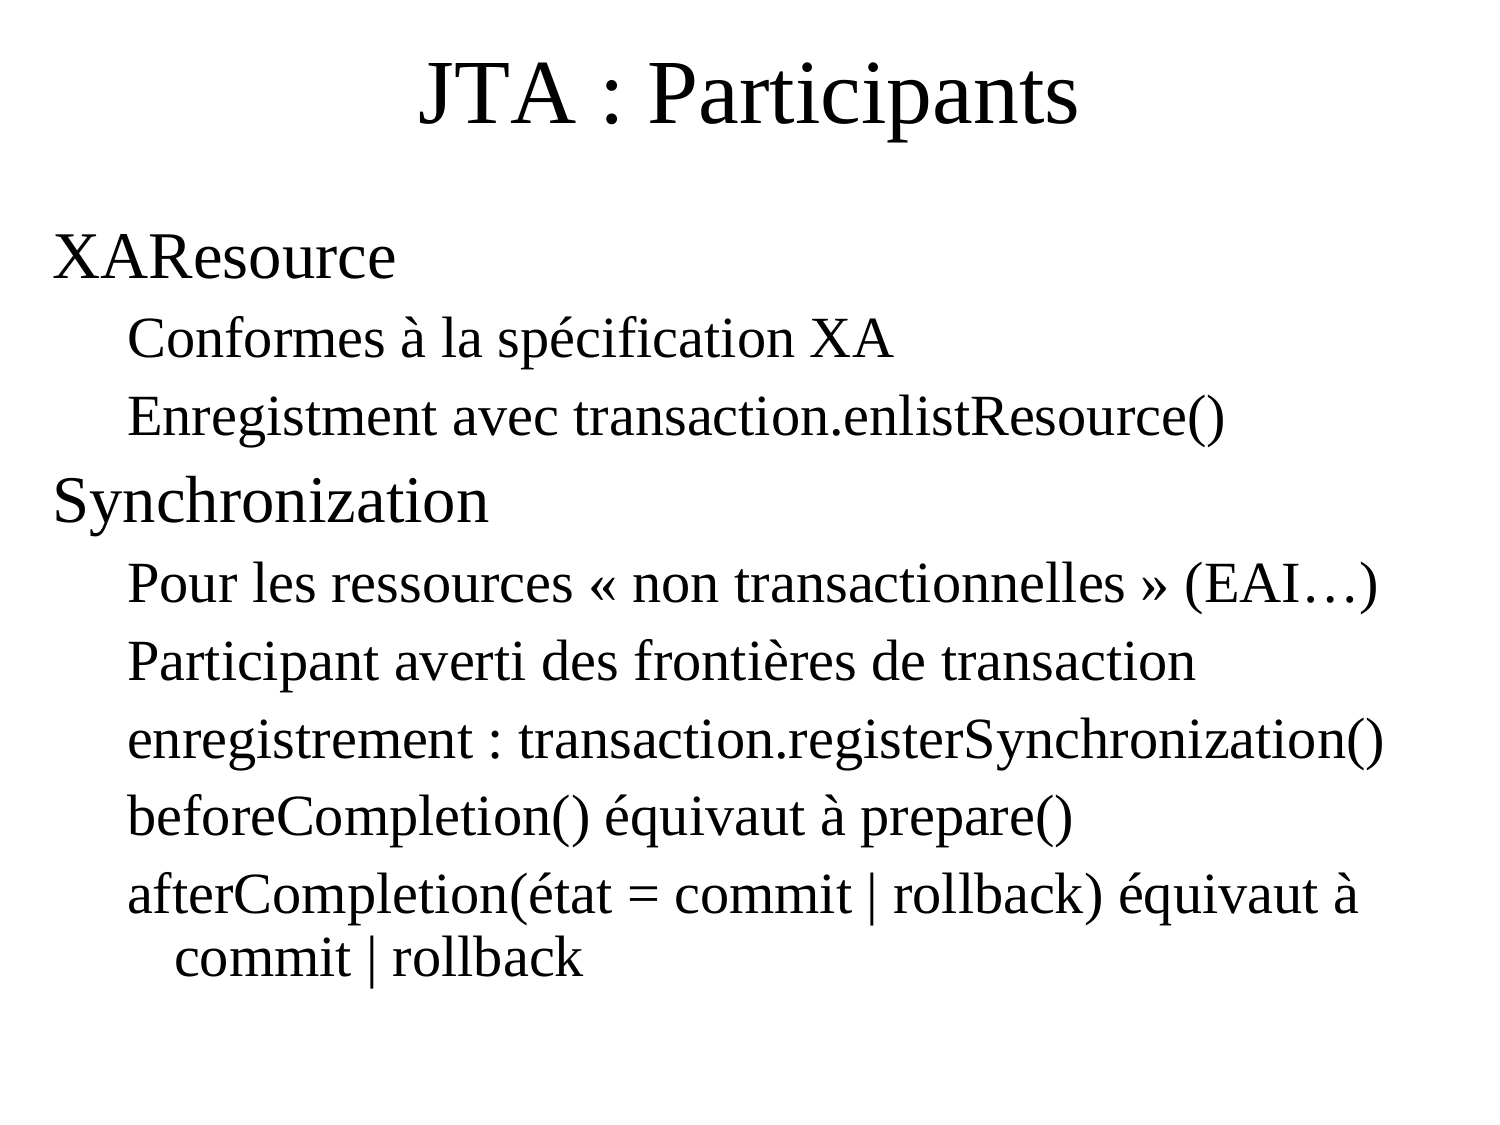

JTA : Participants
XAResource
Conformes à la spécification XA
Enregistment avec transaction.enlistResource()
Synchronization
Pour les ressources « non transactionnelles » (EAI…)
Participant averti des frontières de transaction
enregistrement : transaction.registerSynchronization()
beforeCompletion() équivaut à prepare()
afterCompletion(état = commit | rollback) équivaut à commit | rollback